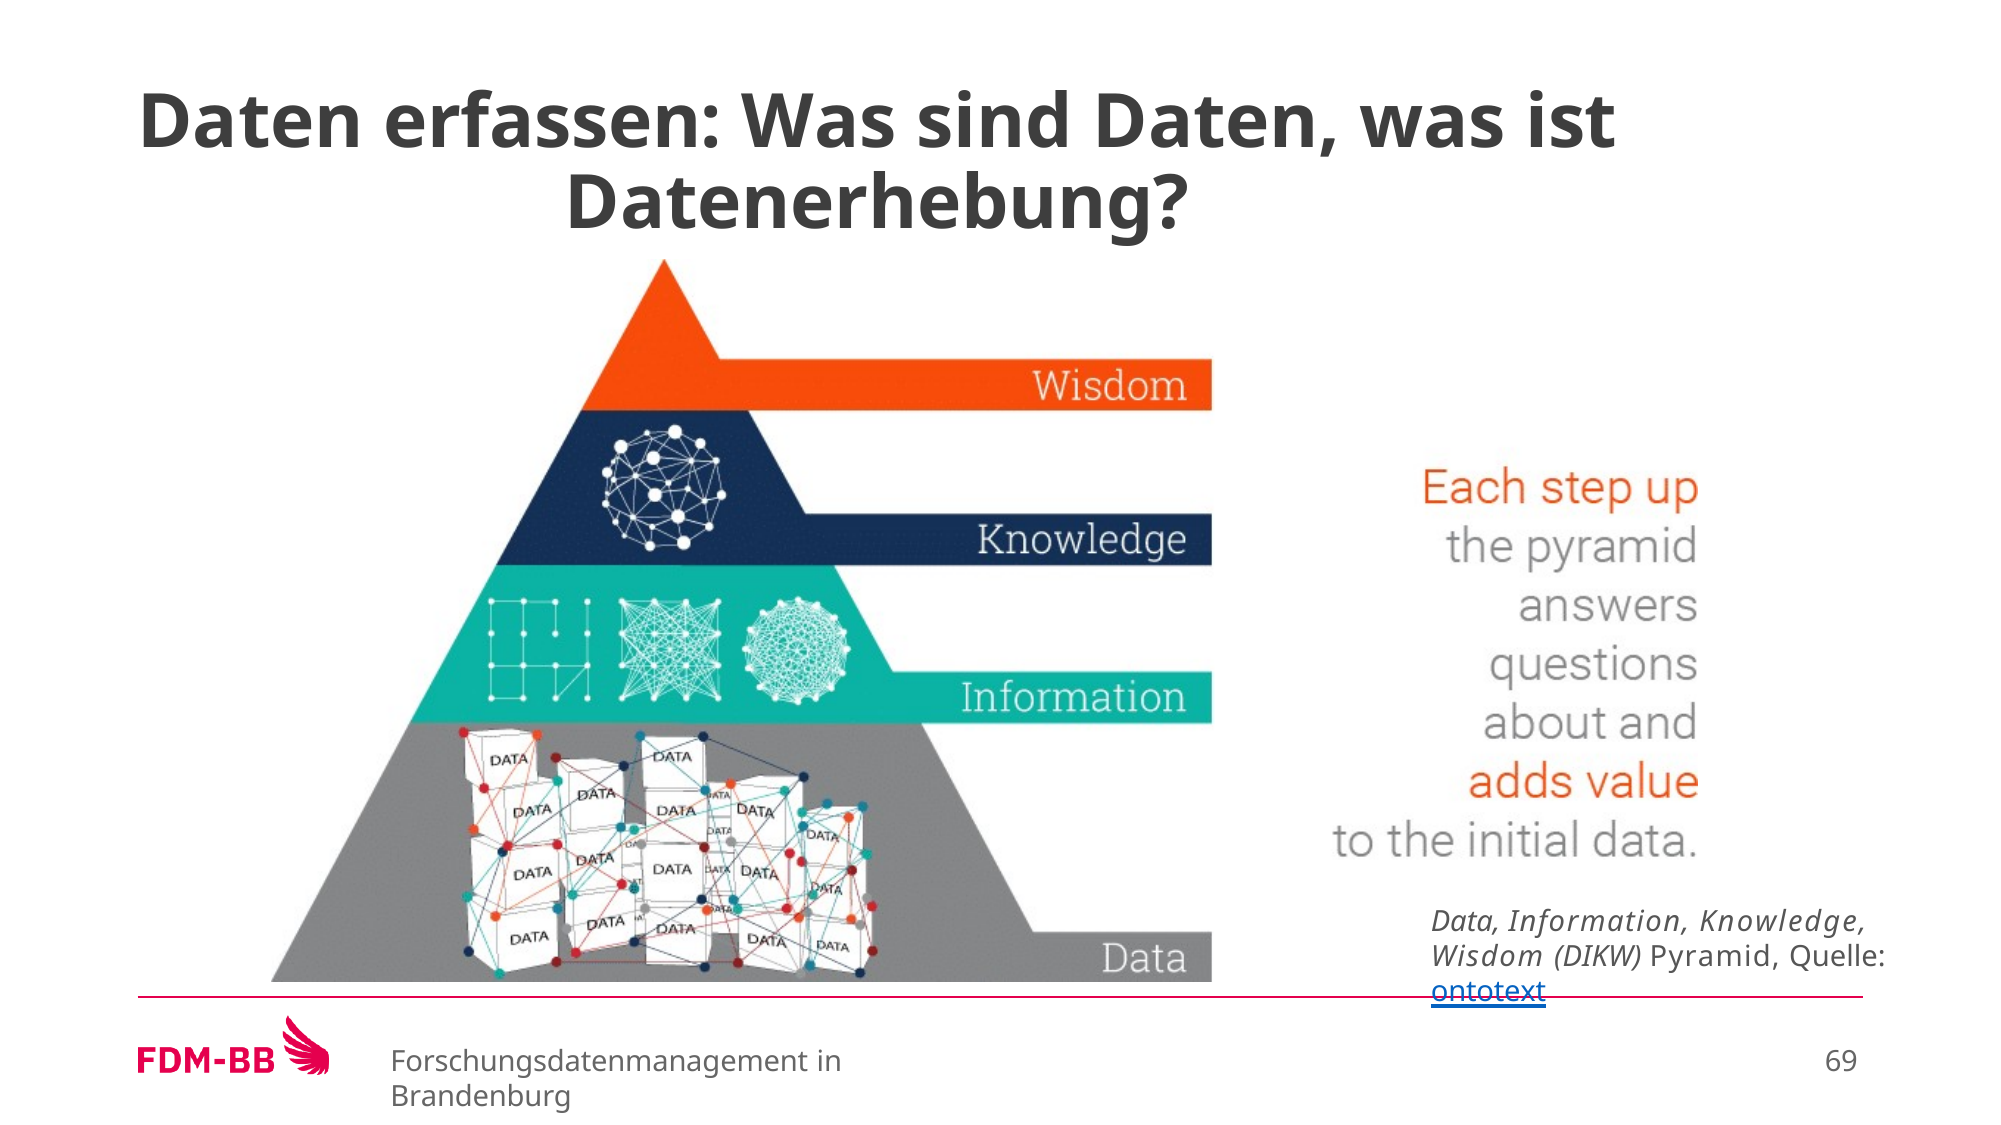

# Daten erfassen: Was sind Daten, was ist Datenerhebung?
Data, Information, Knowledge, Wisdom (DIKW) Pyramid, Quelle: ontotext
Forschungsdatenmanagement in Brandenburg
69